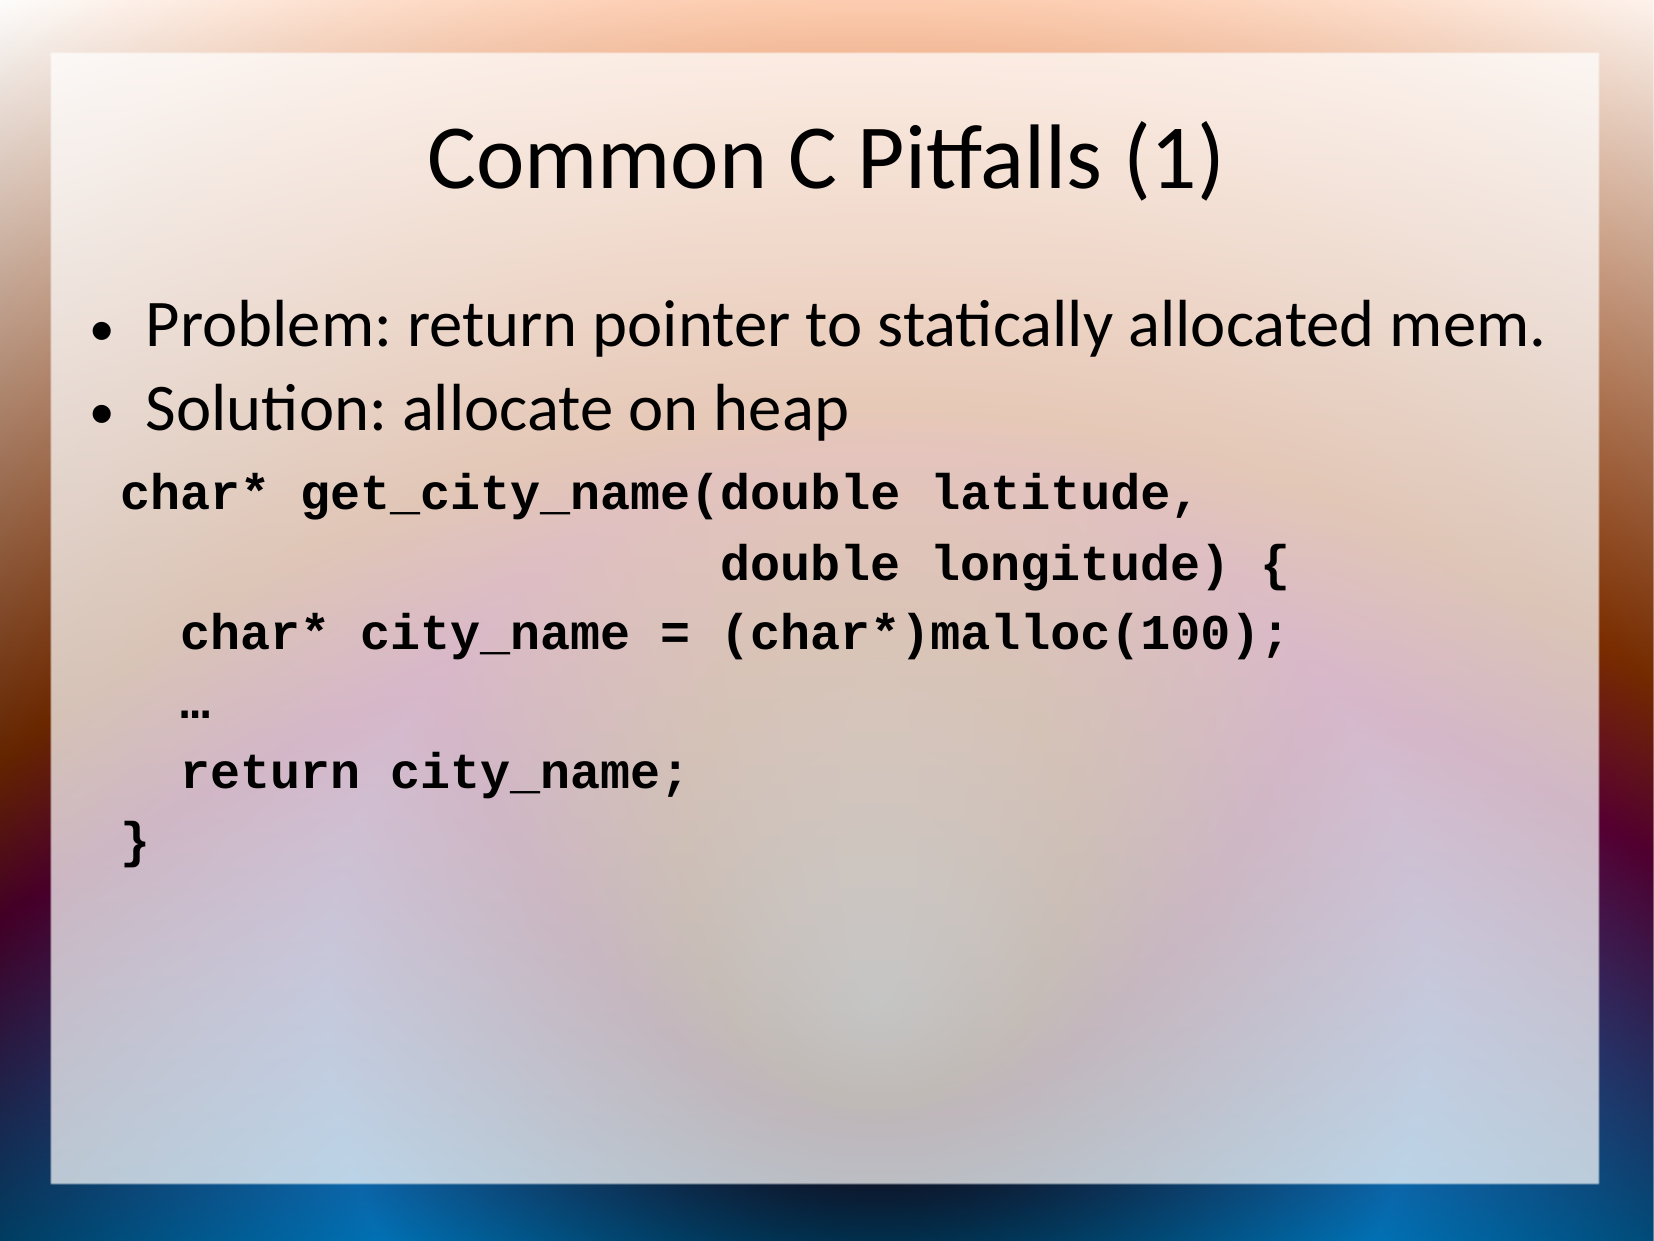

Common C Pitfalls (1)‏
Problem: return pointer to statically allocated mem.
Solution: allocate on heap
 char* get_city_name(double latitude,
 double longitude) {
 char* city_name = (char*)malloc(100);
 …
 return city_name;
 }